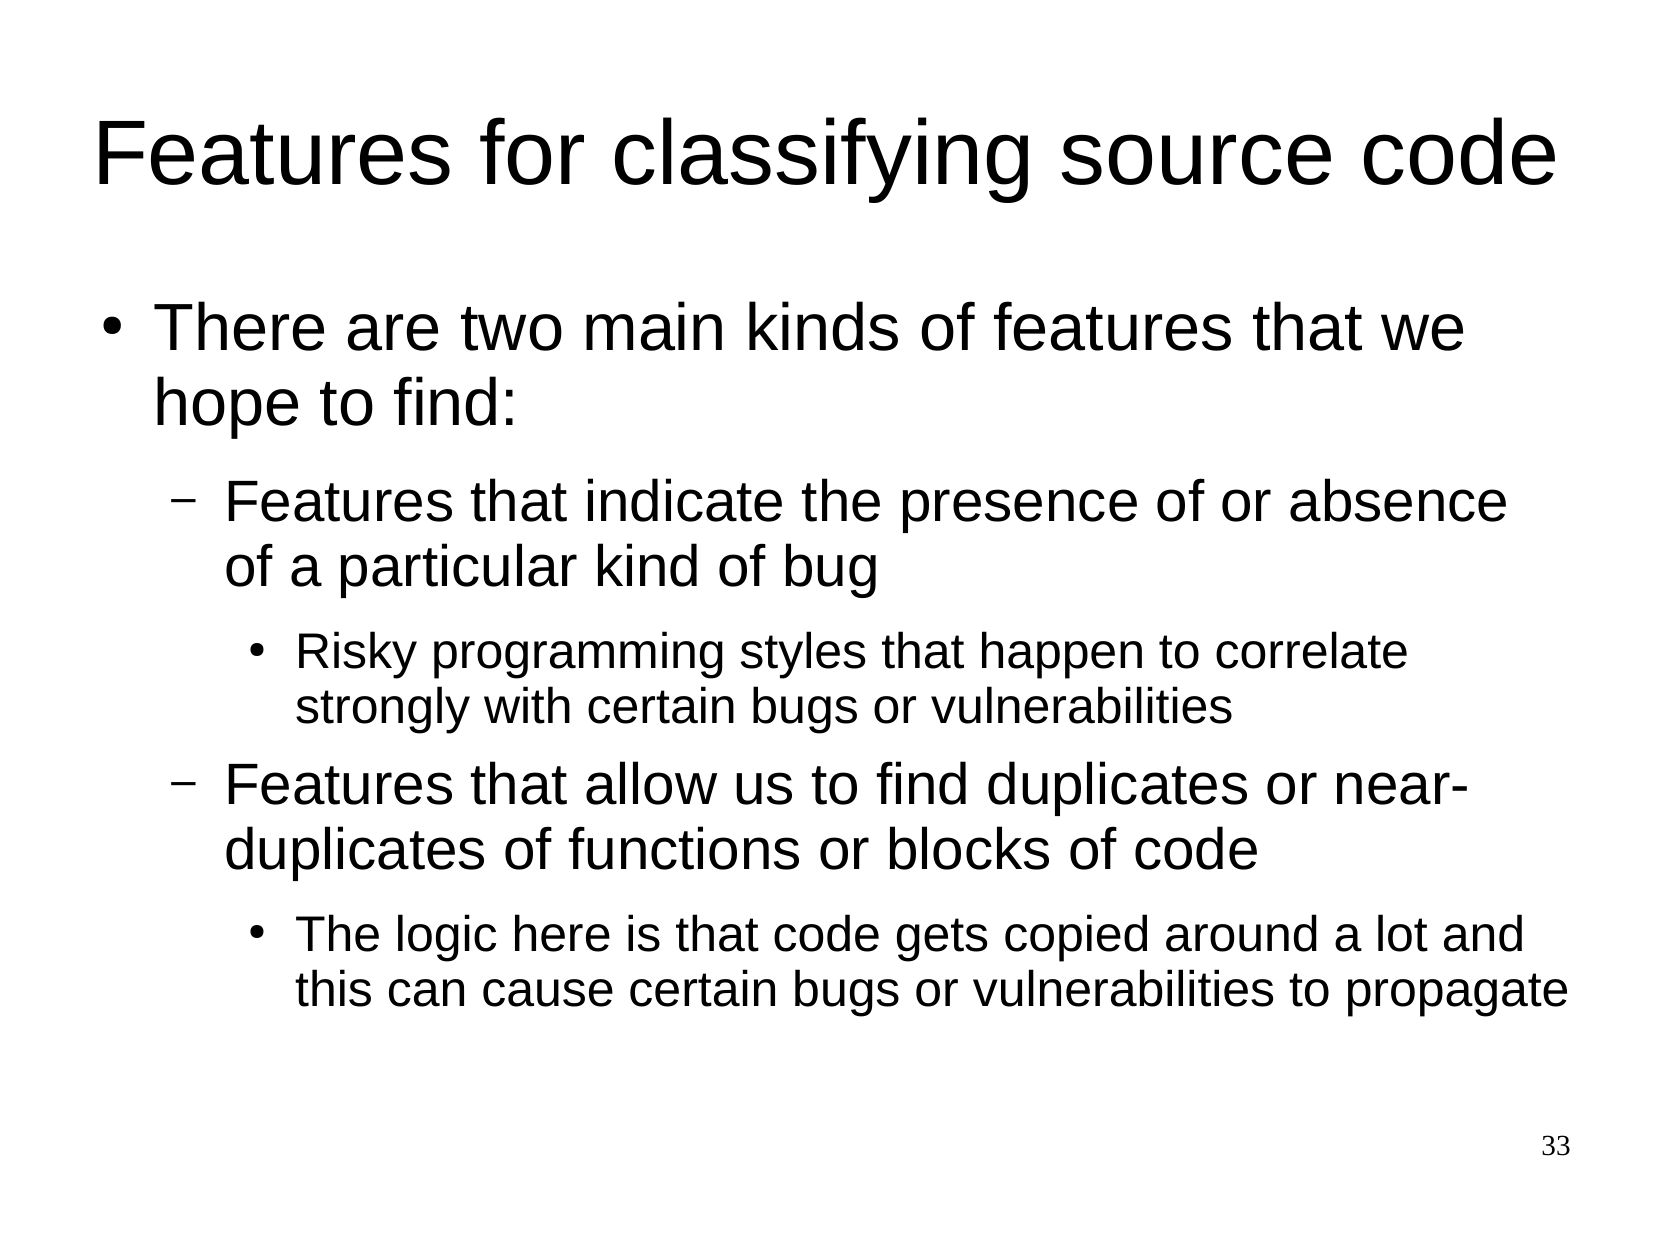

# Features for classifying source code
There are two main kinds of features that we hope to find:
Features that indicate the presence of or absence of a particular kind of bug
Risky programming styles that happen to correlate strongly with certain bugs or vulnerabilities
Features that allow us to find duplicates or near-duplicates of functions or blocks of code
The logic here is that code gets copied around a lot and this can cause certain bugs or vulnerabilities to propagate
33